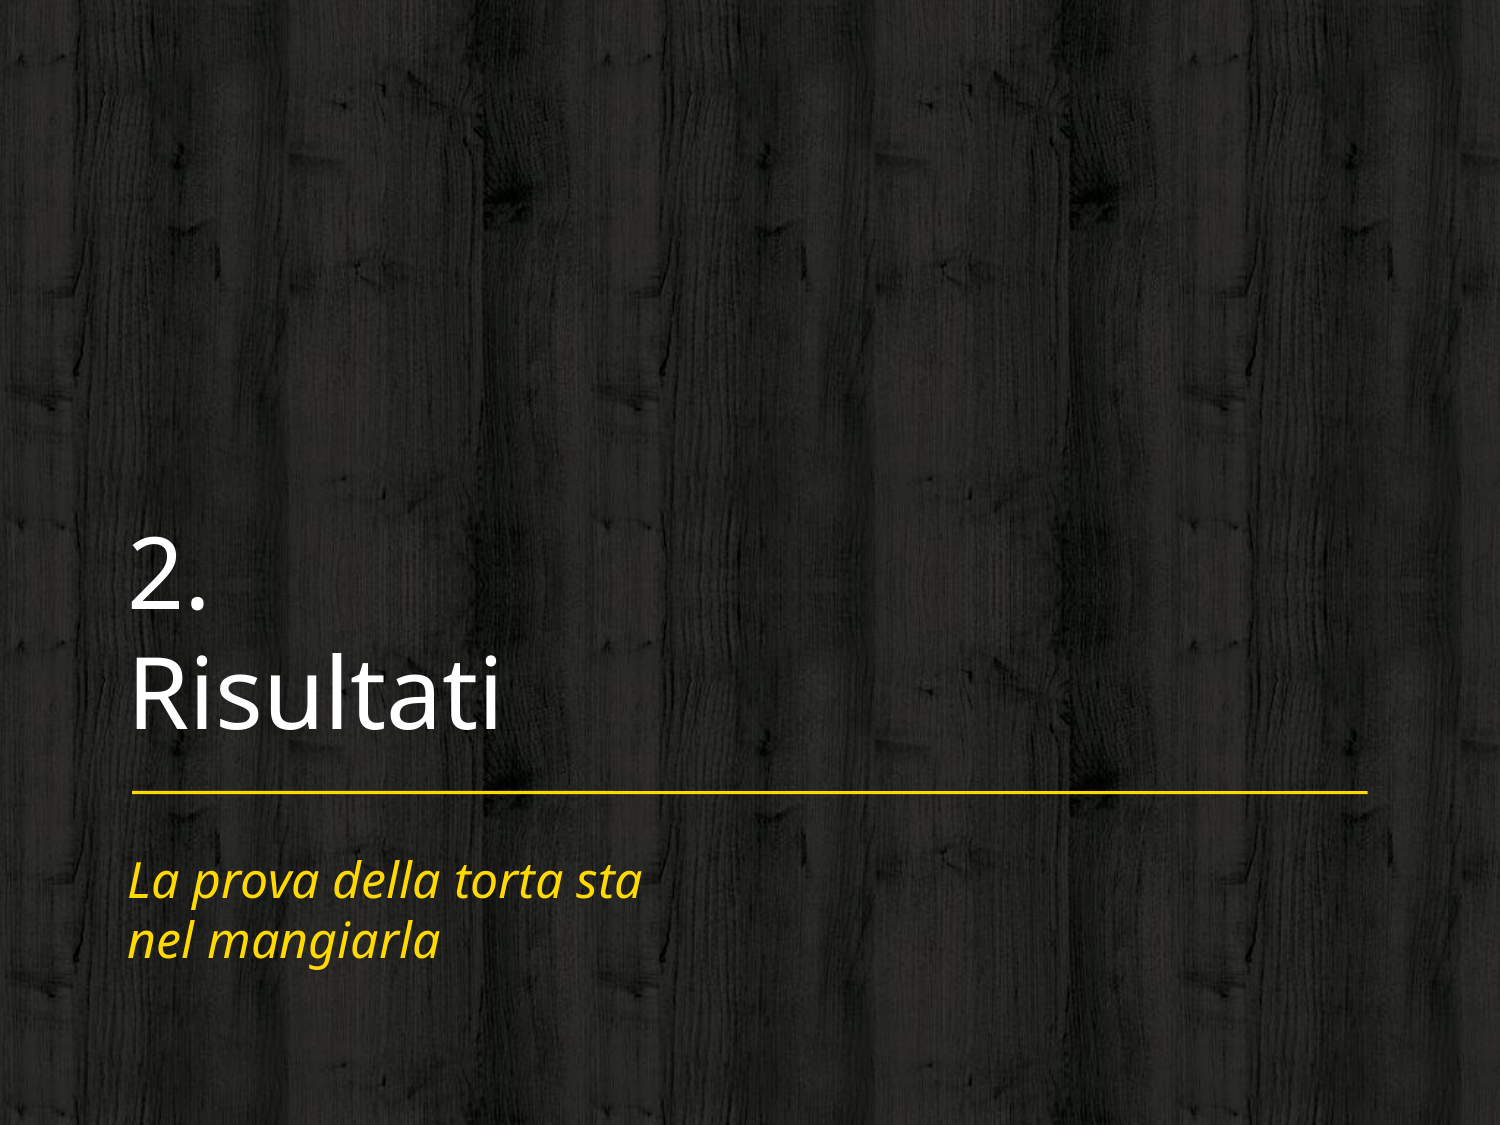

2.
Risultati
# La prova della torta sta
nel mangiarla